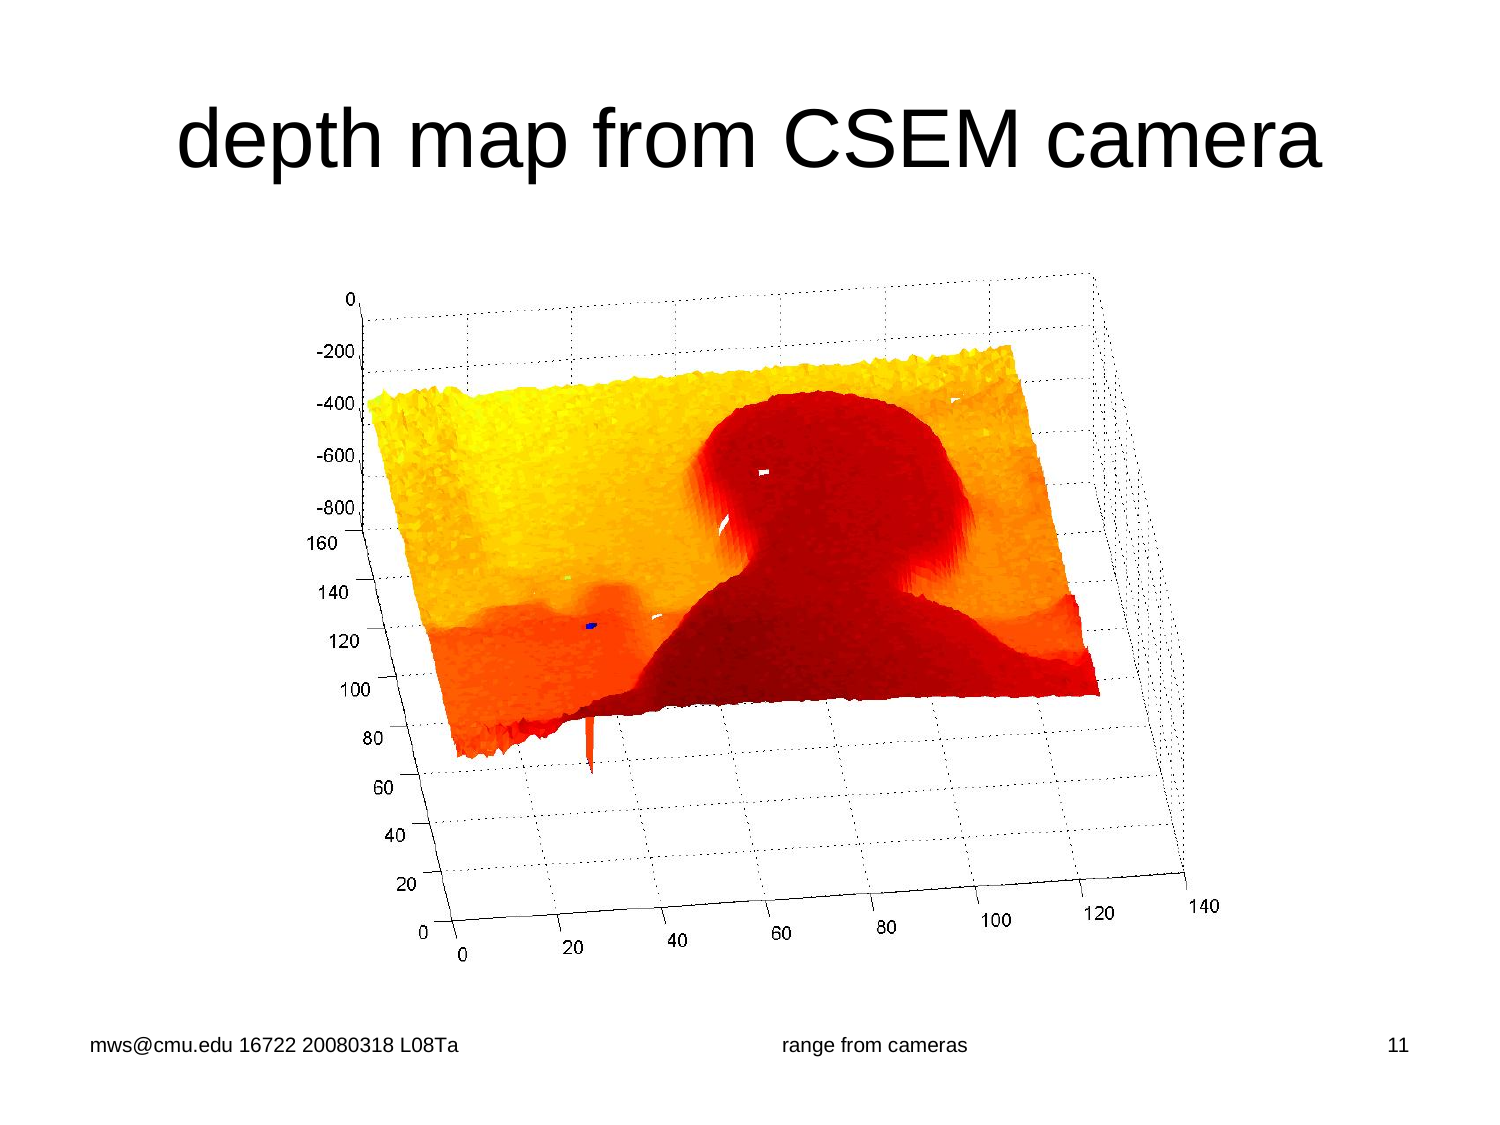

# depth map from CSEM camera
mws@cmu.edu 16722 20080318 L08Ta
range from cameras